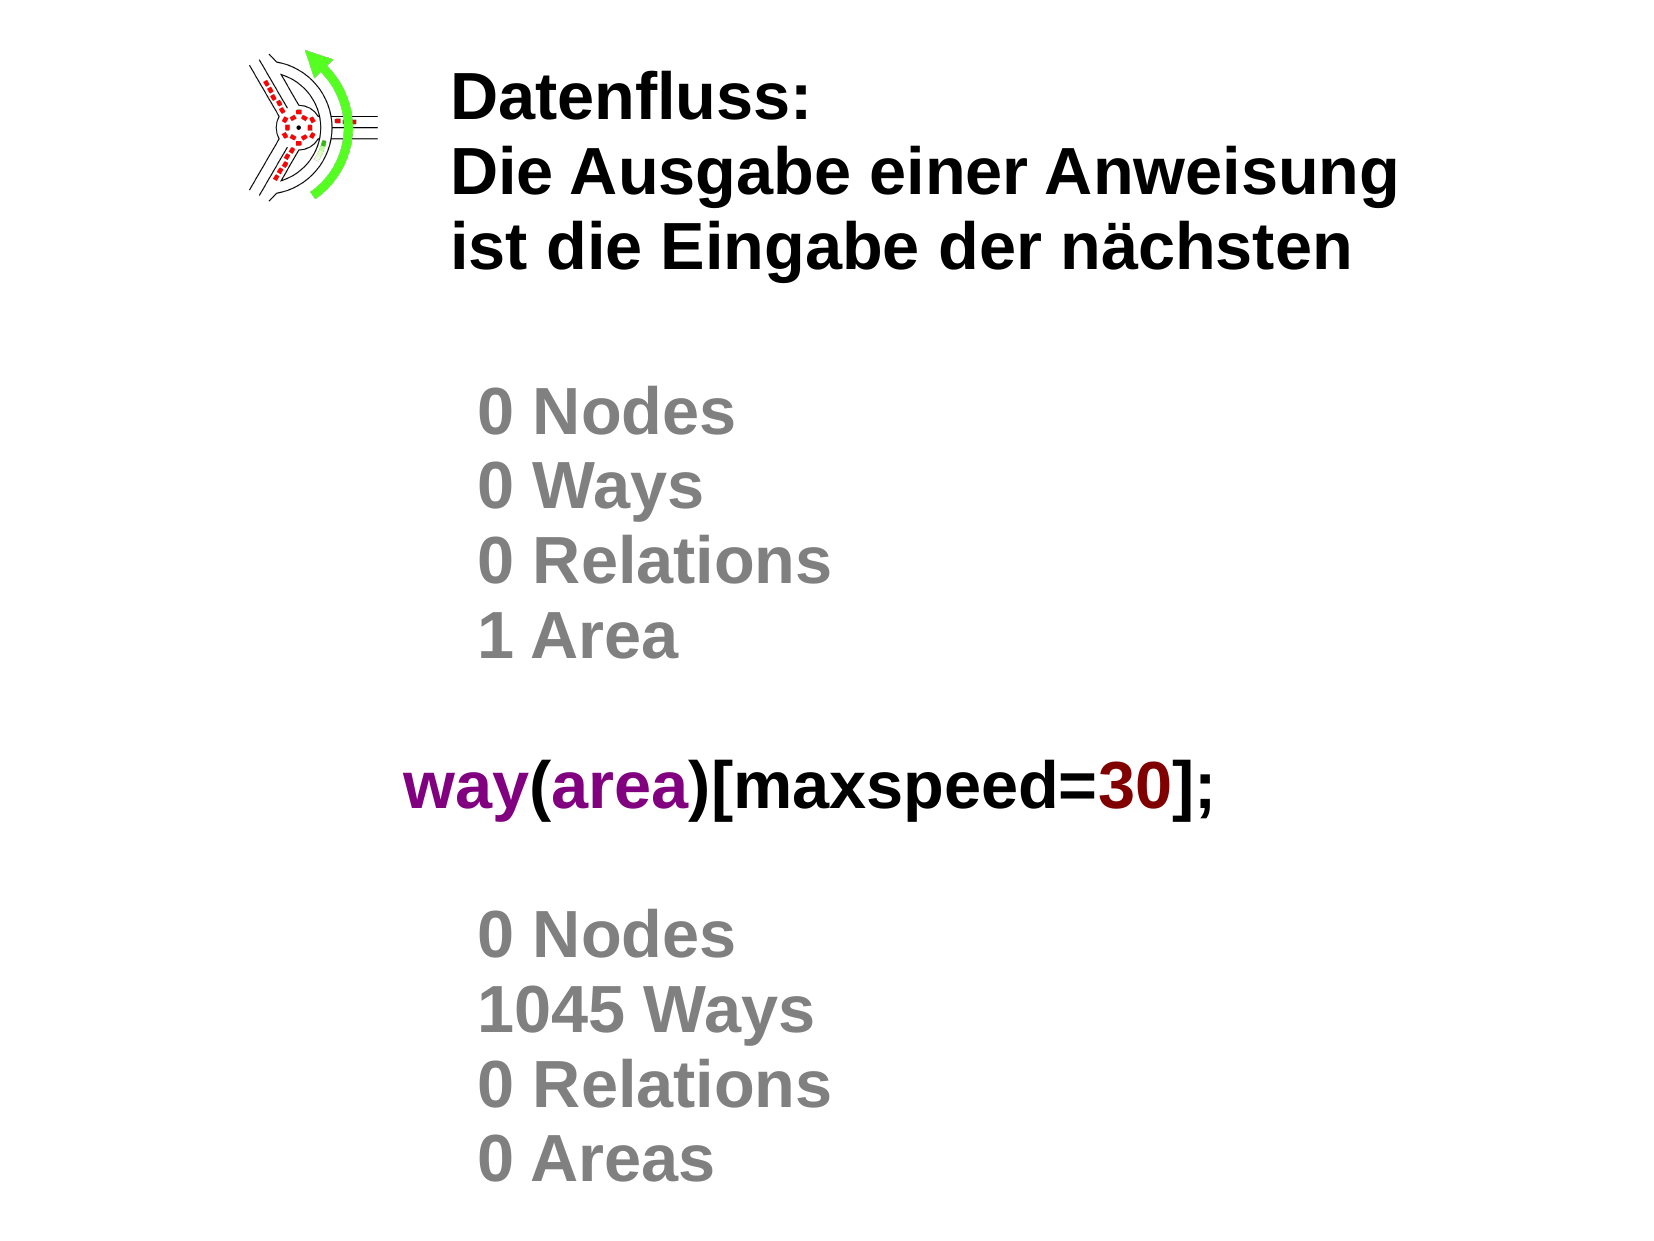

Datenfluss:
Die Ausgabe einer Anweisung
ist die Eingabe der nächsten
 0 Nodes
 0 Ways
 0 Relations
 1 Area
way(area)[maxspeed=30];
 0 Nodes
 1045 Ways
 0 Relations
 0 Areas